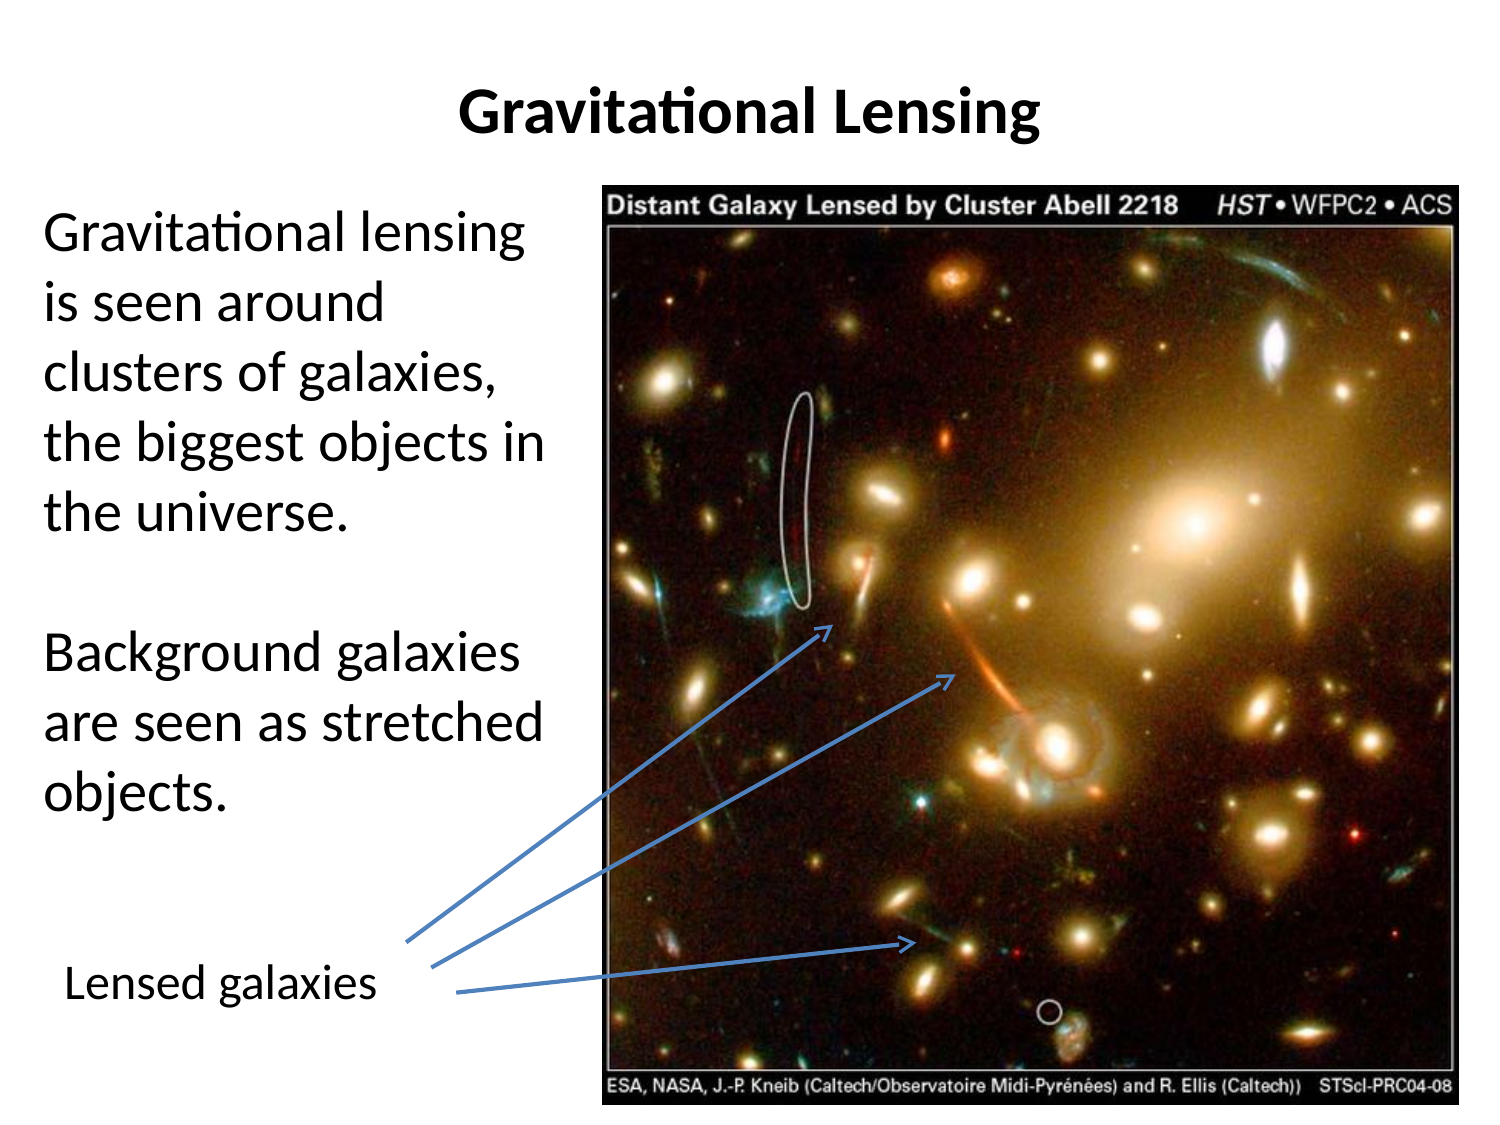

Gravitational Lensing
Gravitational lensing is seen around clusters of galaxies, the biggest objects in the universe.
Background galaxies are seen as stretched objects.
Lensed galaxies